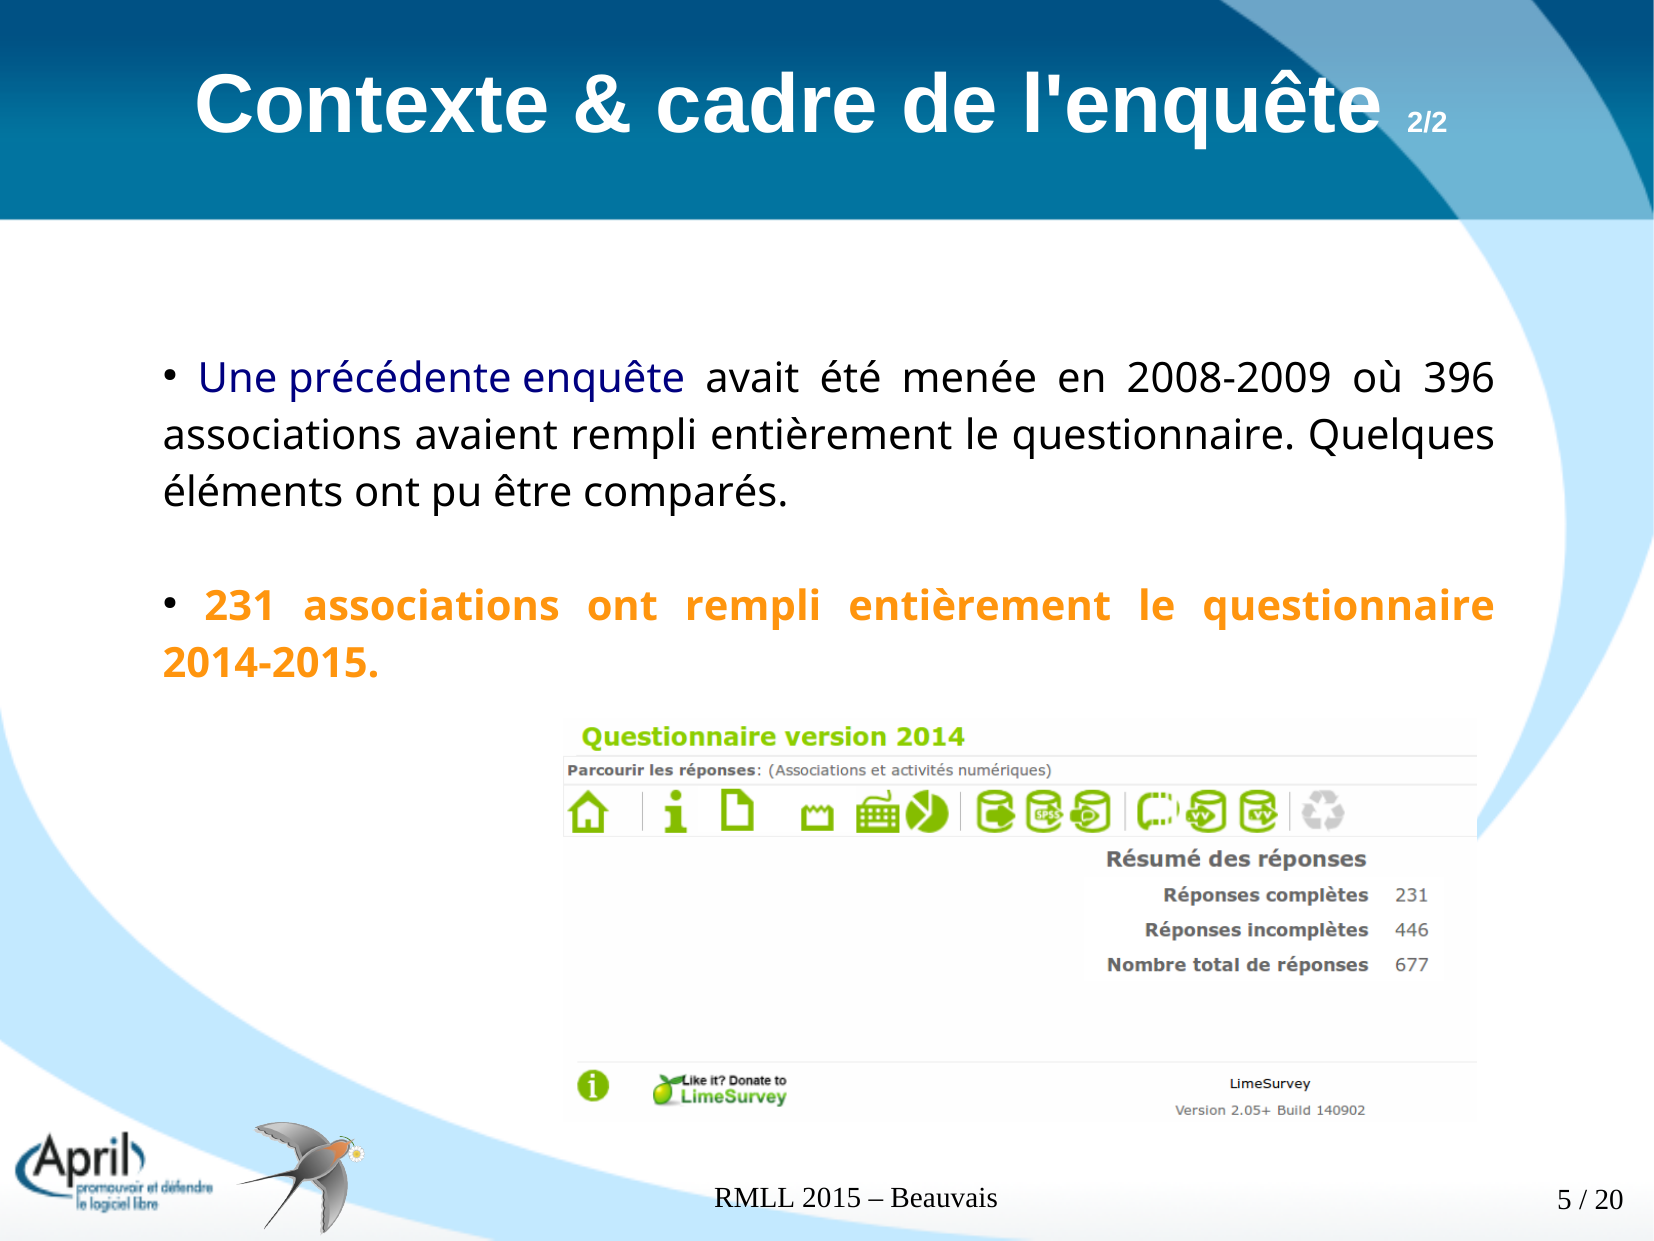

# Contexte & cadre de l'enquête 2/2
 Une précédente enquête avait été menée en 2008-2009 où 396 associations avaient rempli entièrement le questionnaire. Quelques éléments ont pu être comparés.
 231 associations ont rempli entièrement le questionnaire 2014-2015.
5